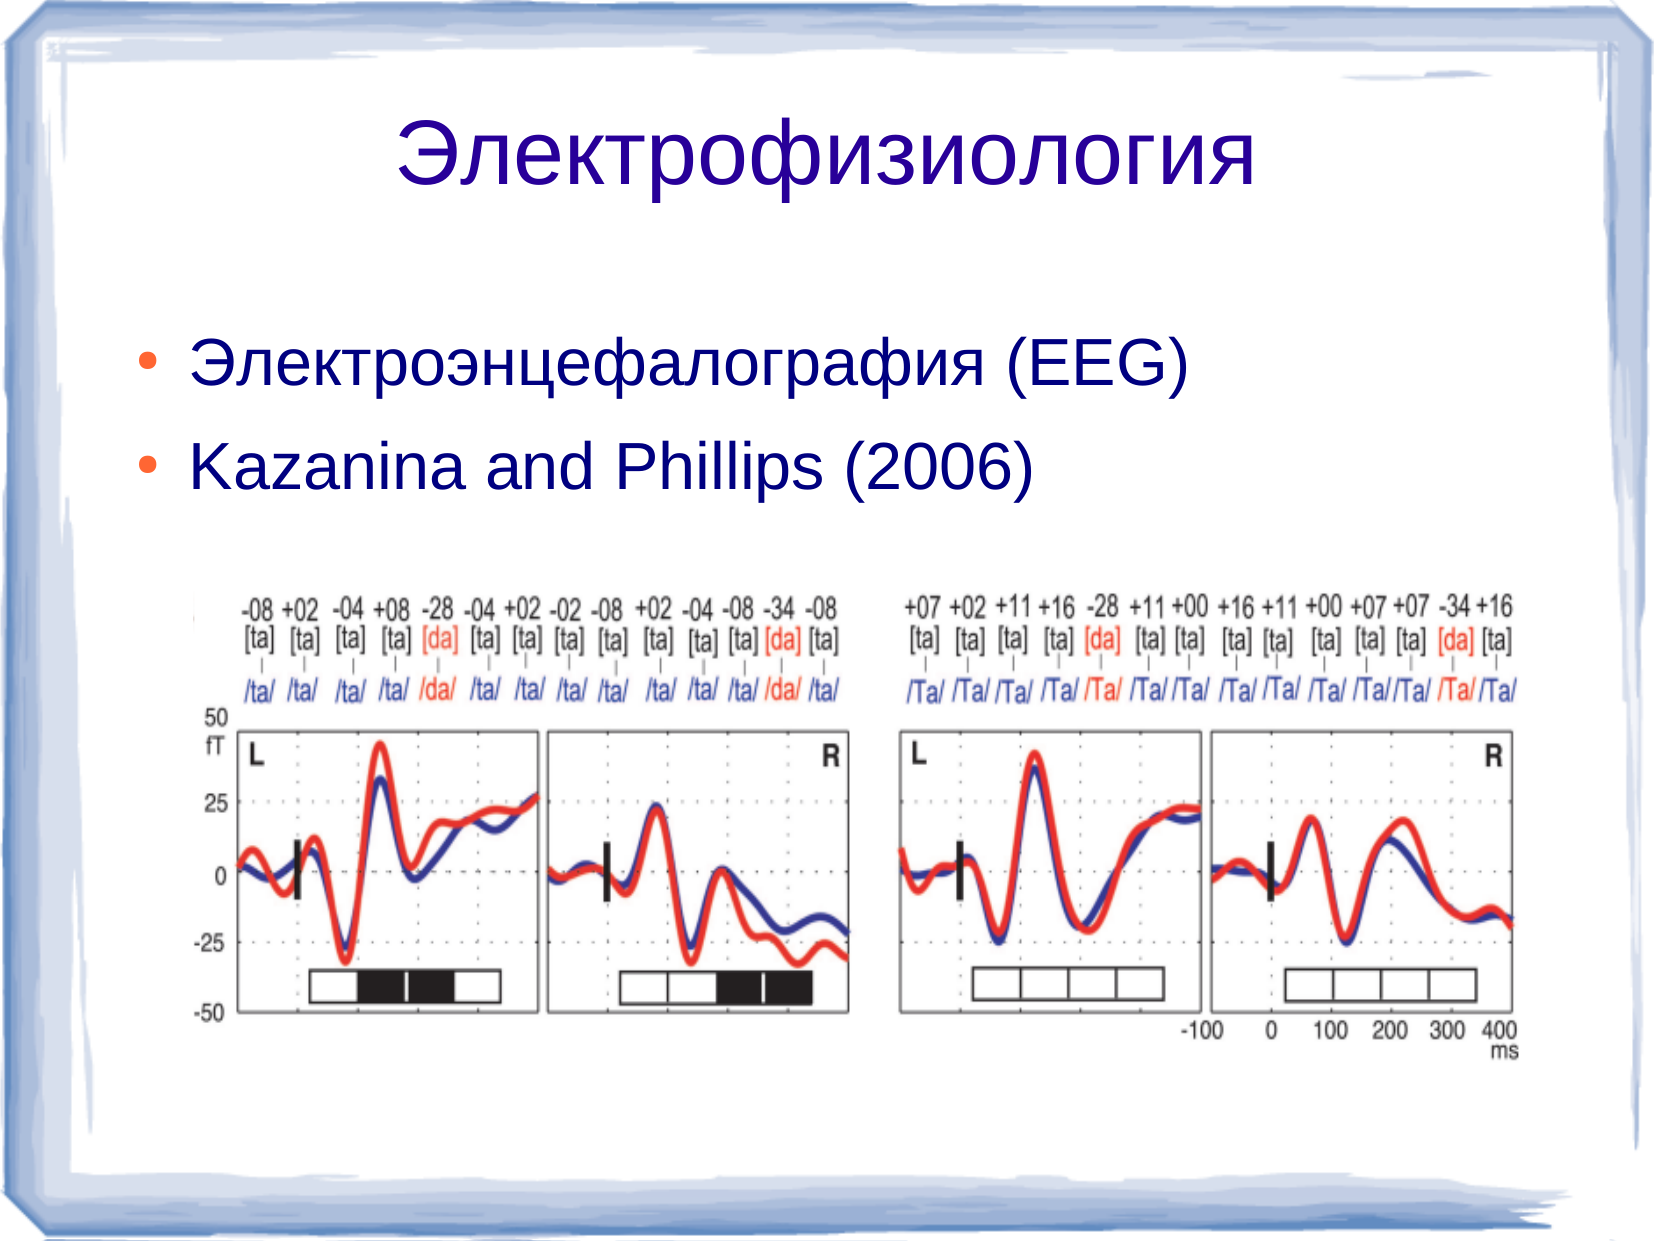

# Электрофизиология
Электроэнцефалография (EEG)
Kazanina and Phillips (2006)